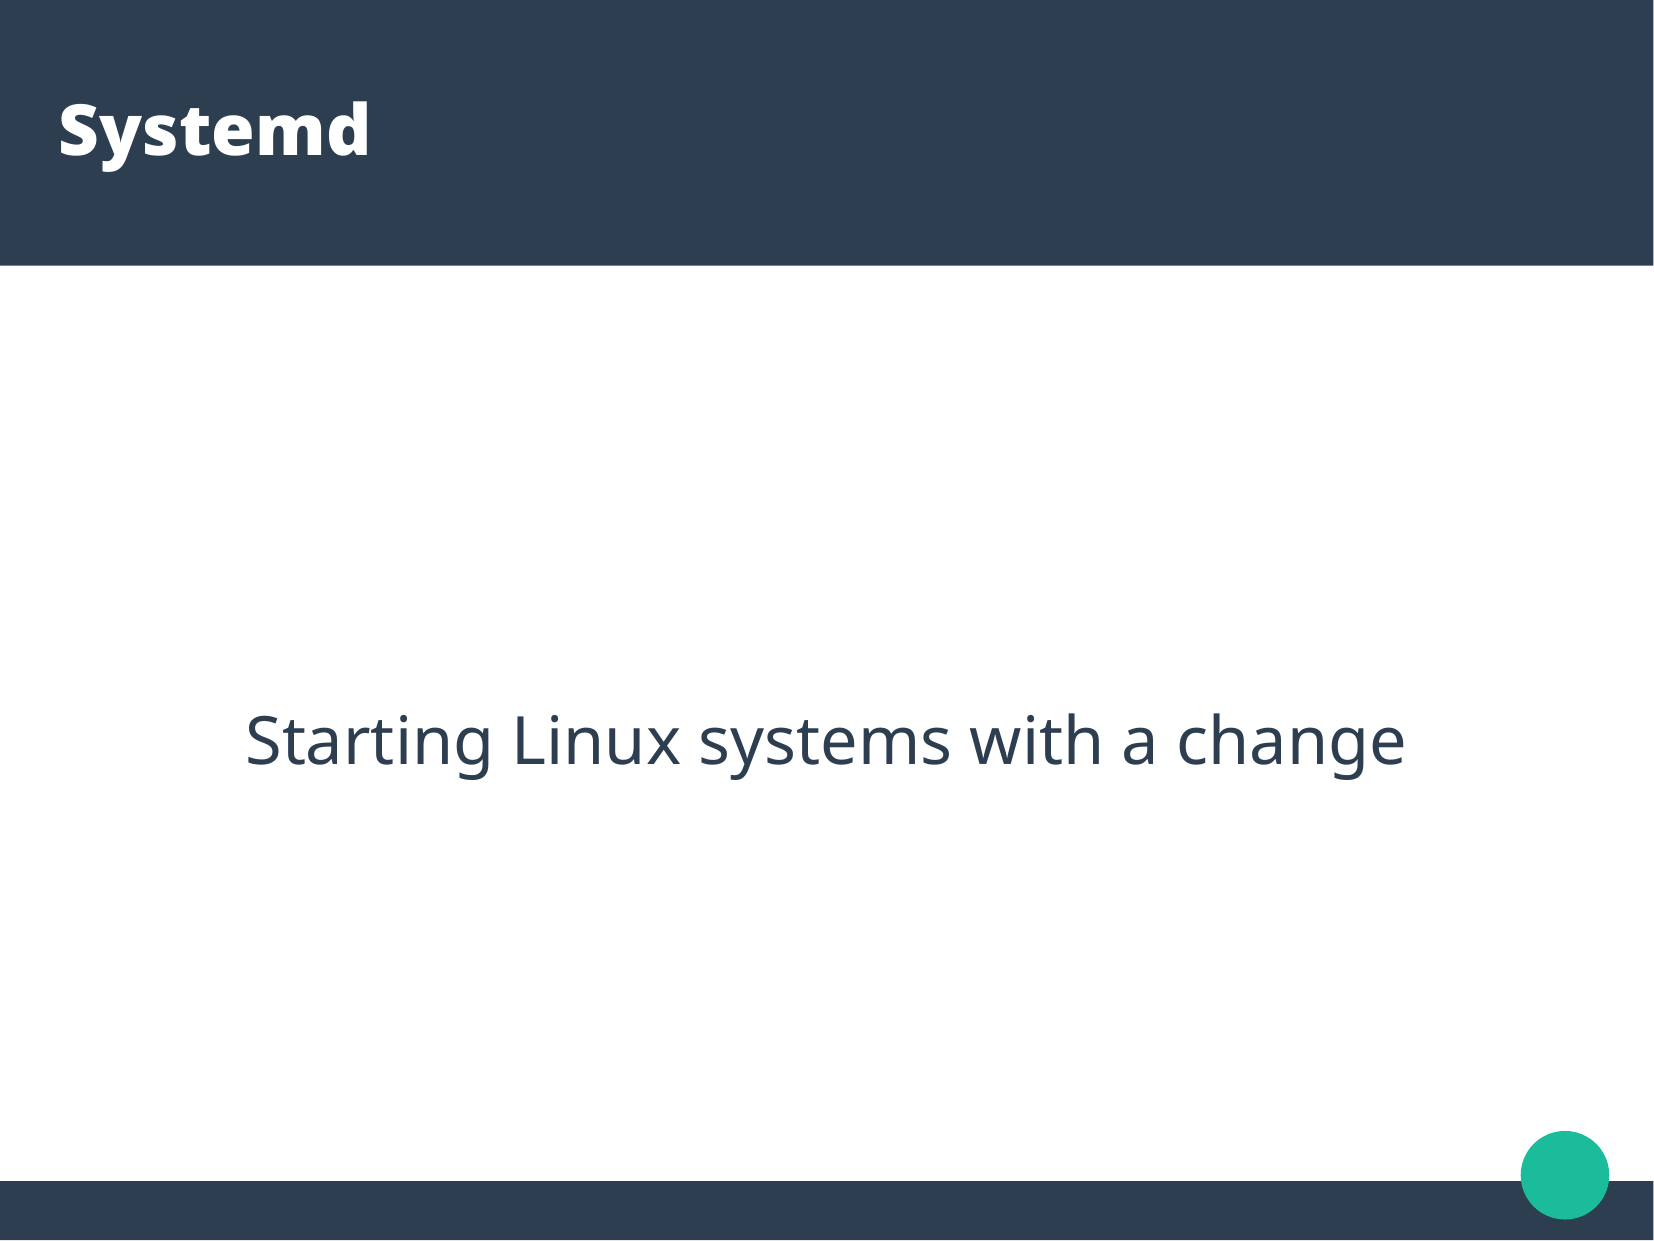

# Systemd
Starting Linux systems with a change